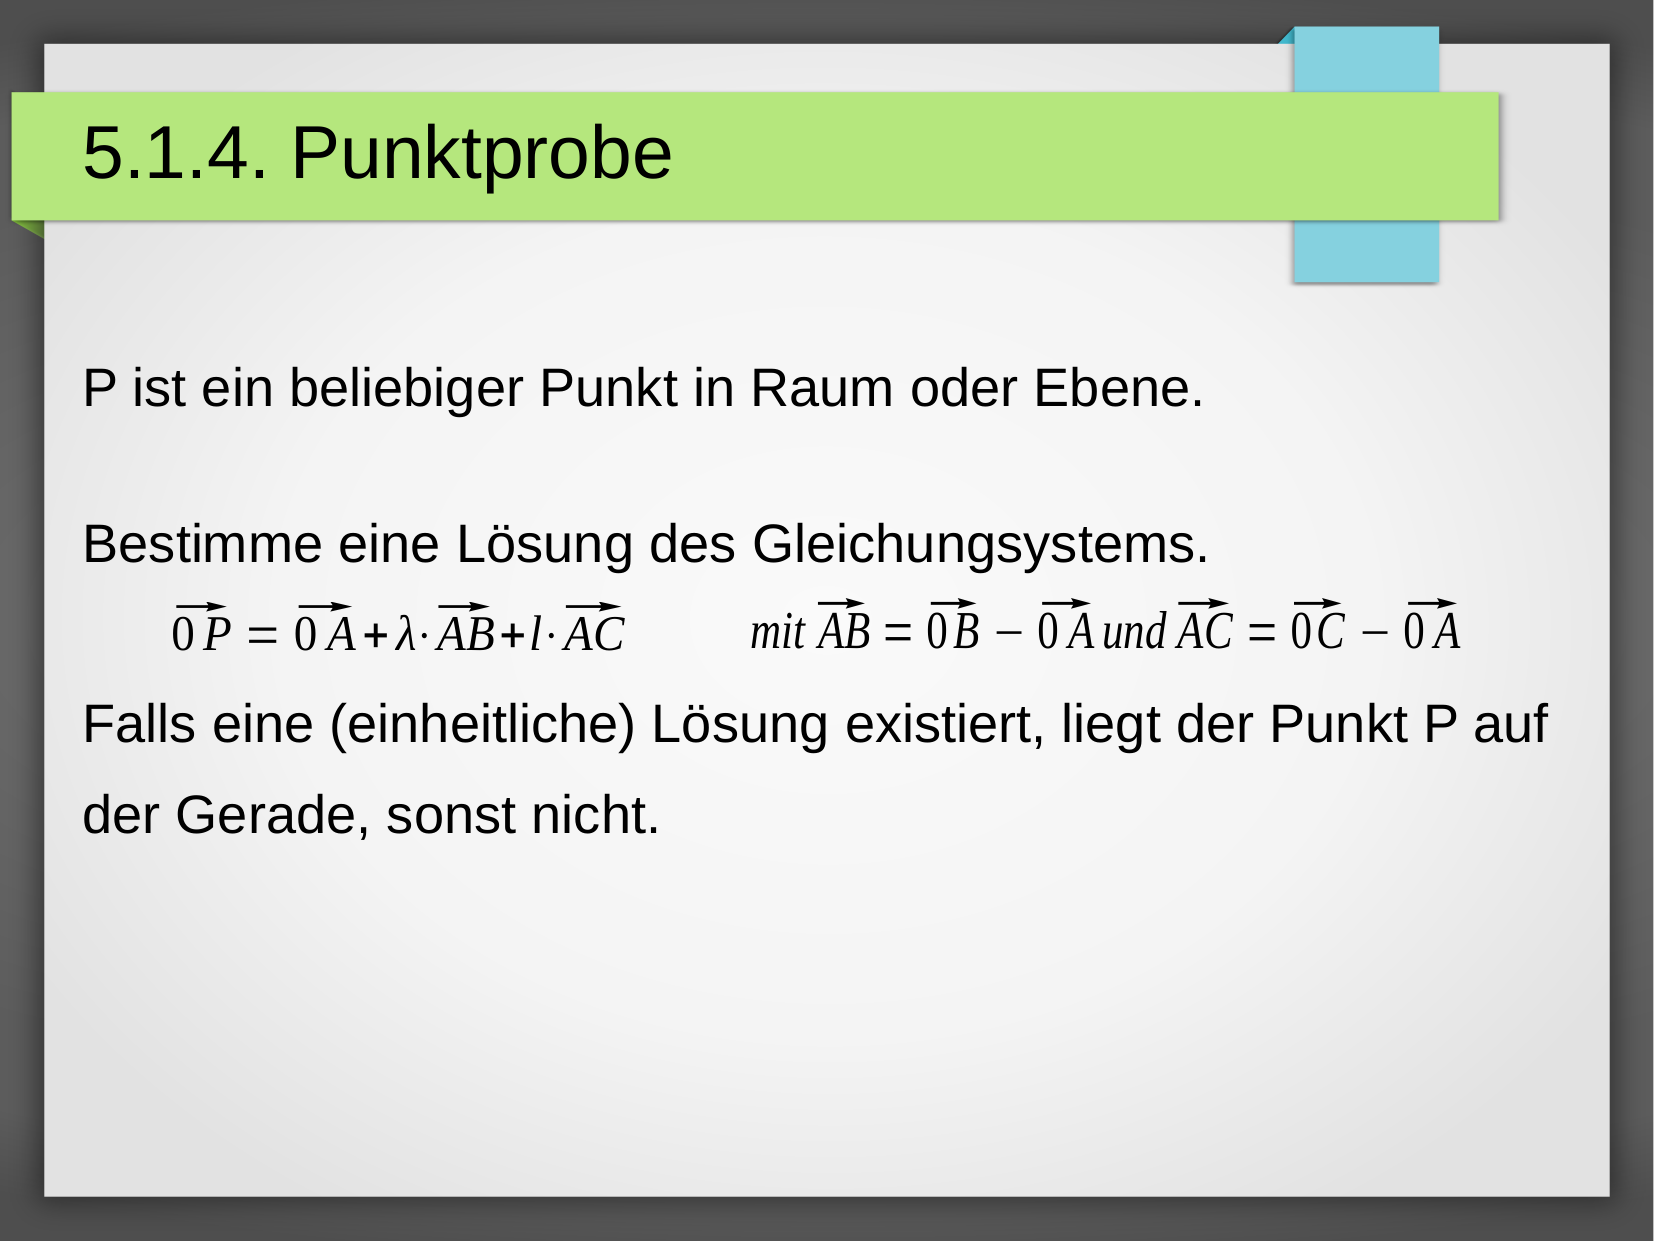

# 5.1.4. Punktprobe
P ist ein beliebiger Punkt in Raum oder Ebene.
Bestimme eine Lösung des Gleichungsystems.
Falls eine (einheitliche) Lösung existiert, liegt der Punkt P auf
der Gerade, sonst nicht.